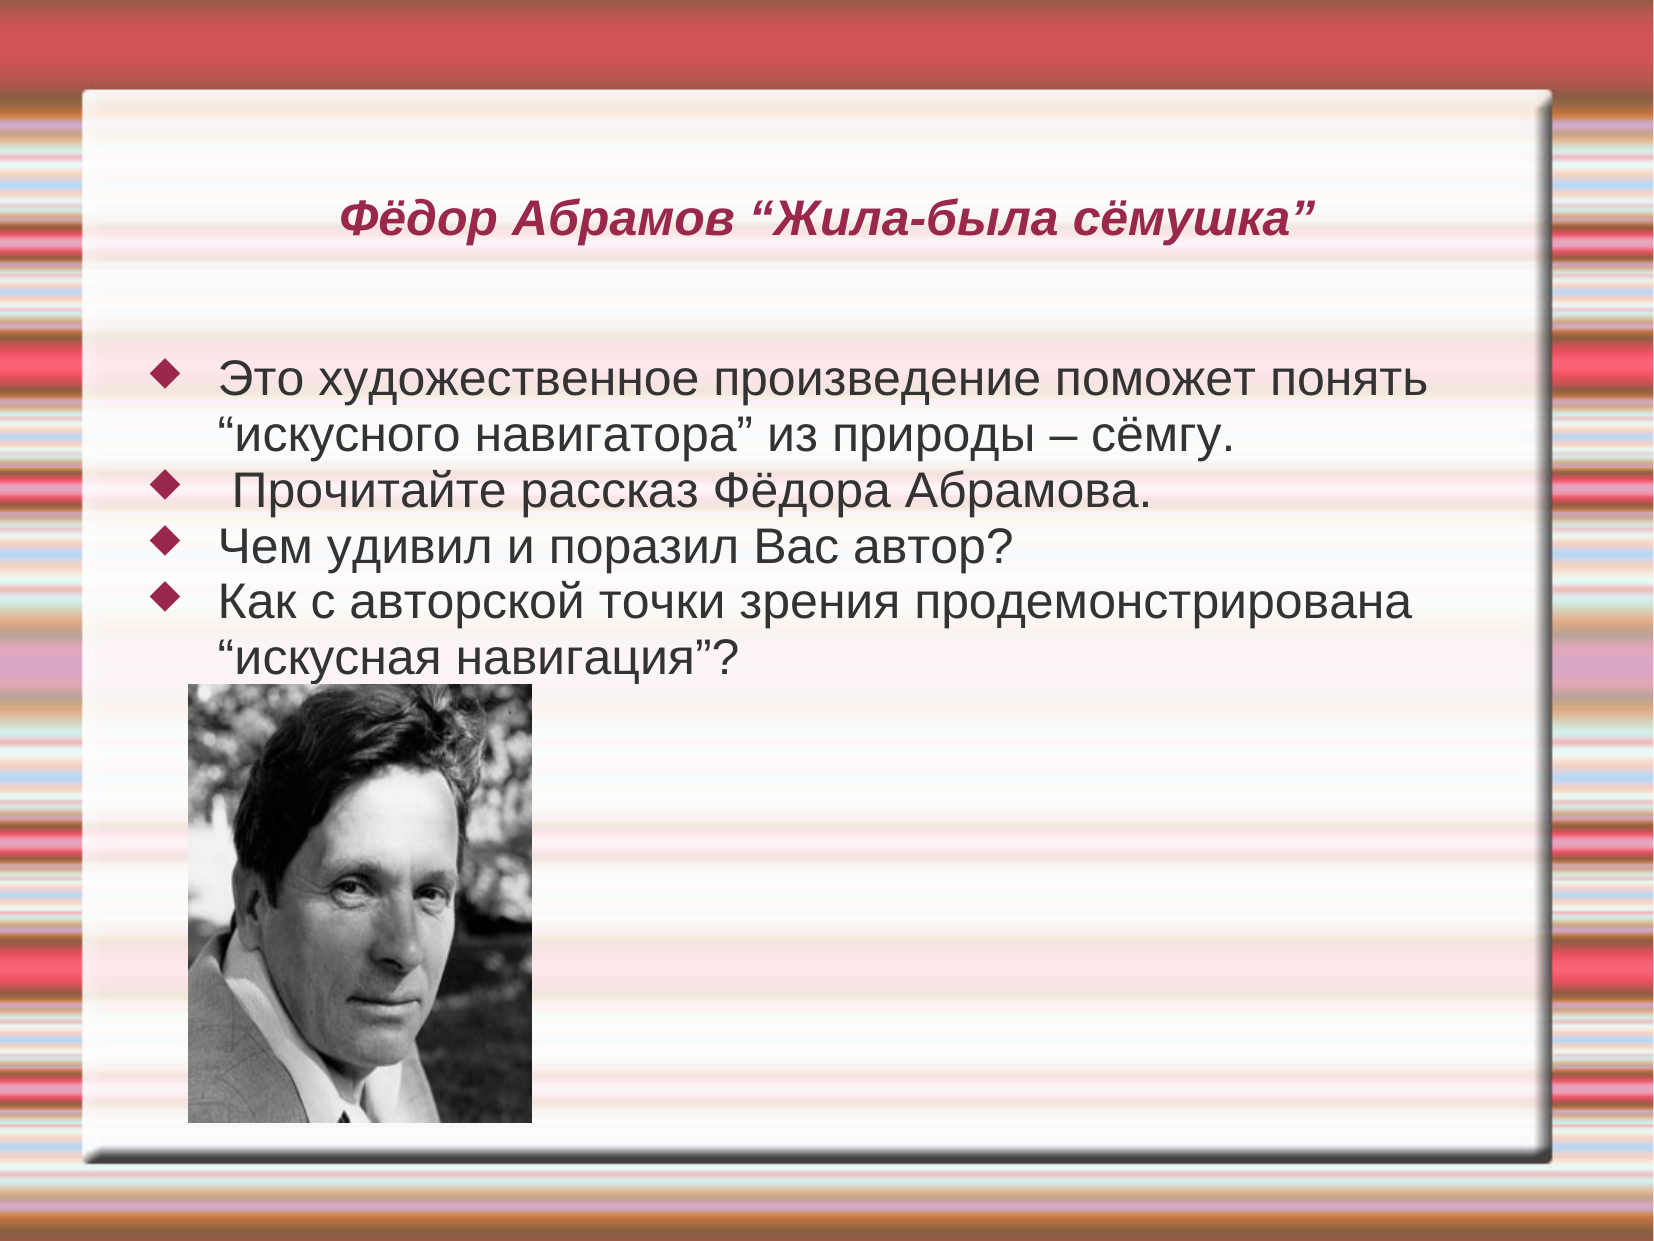

# Фёдор Абрамов “Жила-была сёмушка”
Это художественное произведение поможет понять “искусного навигатора” из природы – сёмгу.
 Прочитайте рассказ Фёдора Абрамова.
Чем удивил и поразил Вас автор?
Как с авторской точки зрения продемонстрирована “искусная навигация”?